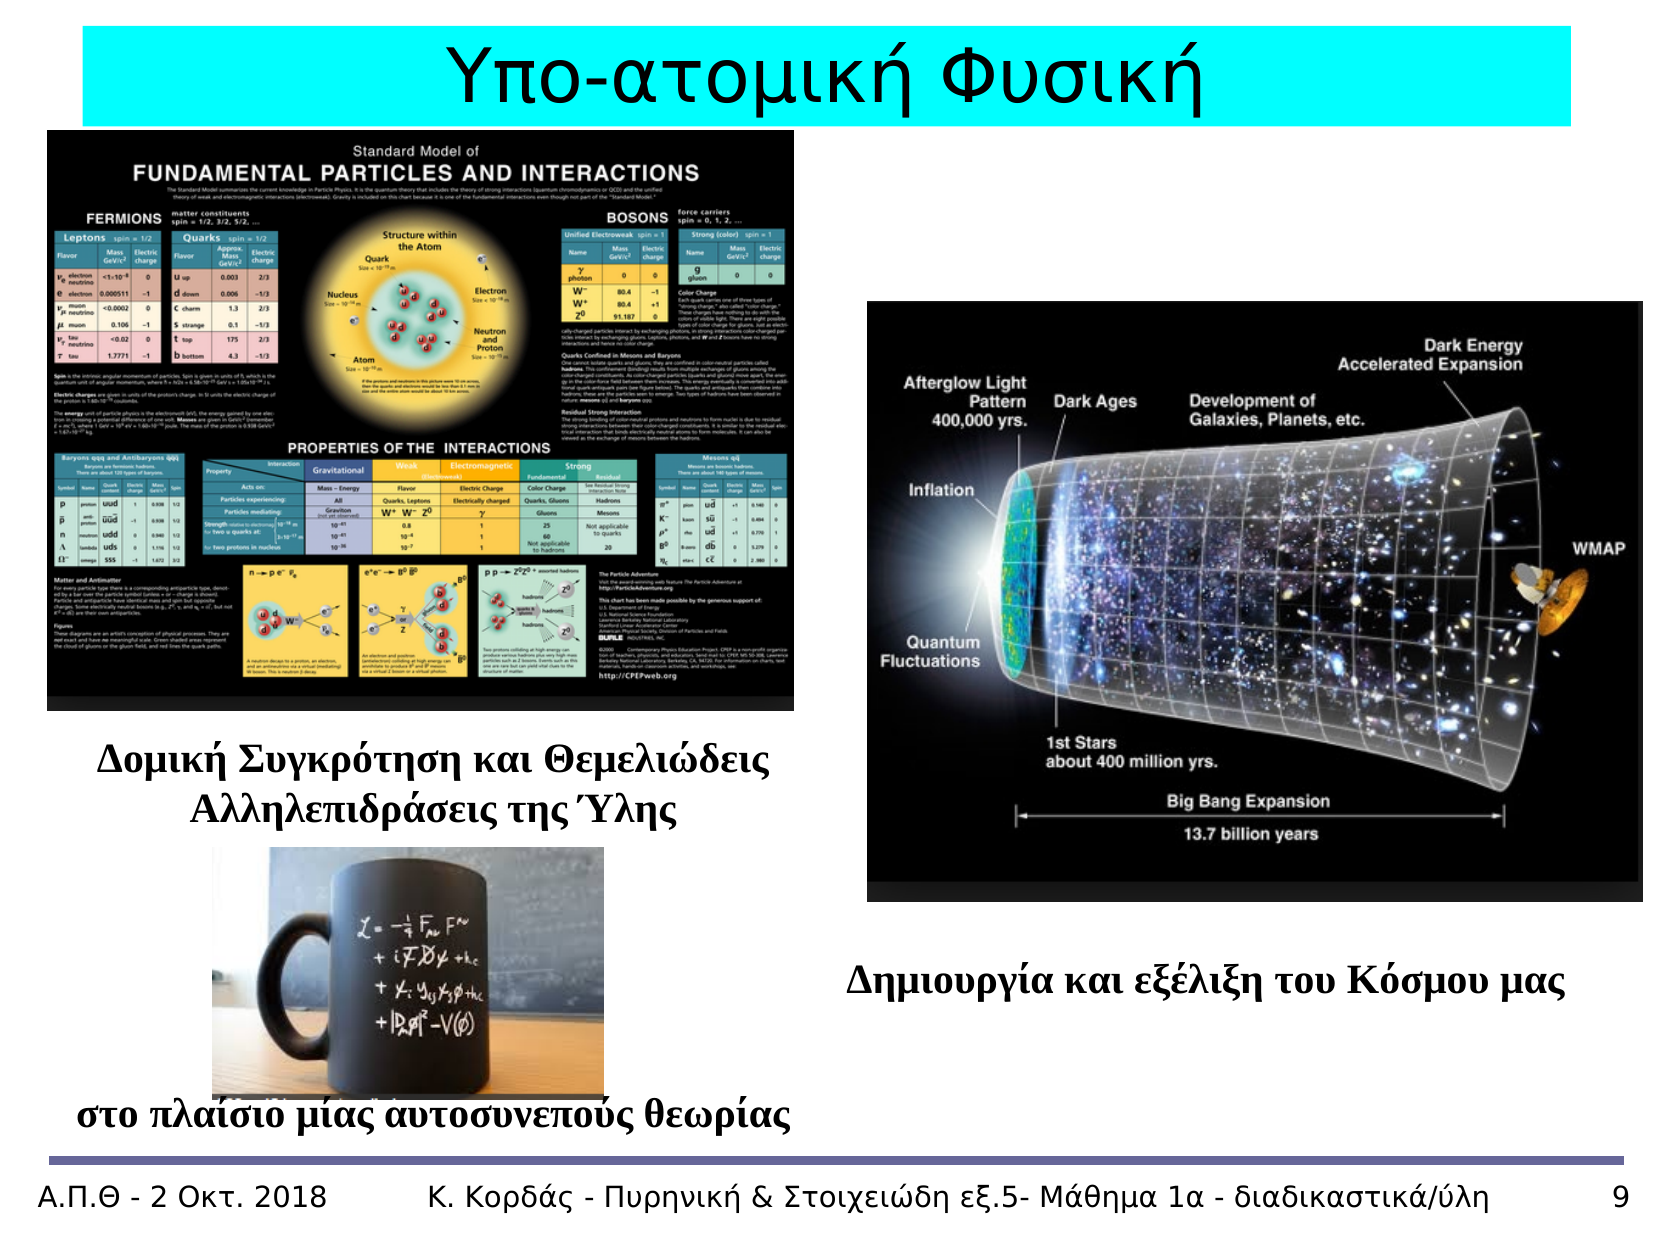

# Υπο-ατομική Φυσική
Δομική Συγκρότηση και Θεμελιώδεις Αλληλεπιδράσεις της Ύλης
στο πλαίσιο μίας αυτοσυνεπούς θεωρίας
Δημιουργία και εξέλιξη του Κόσμου μας
Α.Π.Θ - 2 Οκτ. 2018
Κ. Κορδάς - Πυρηνική & Στοιχειώδη εξ.5- Μάθημα 1α - διαδικαστικά/ύλη
9